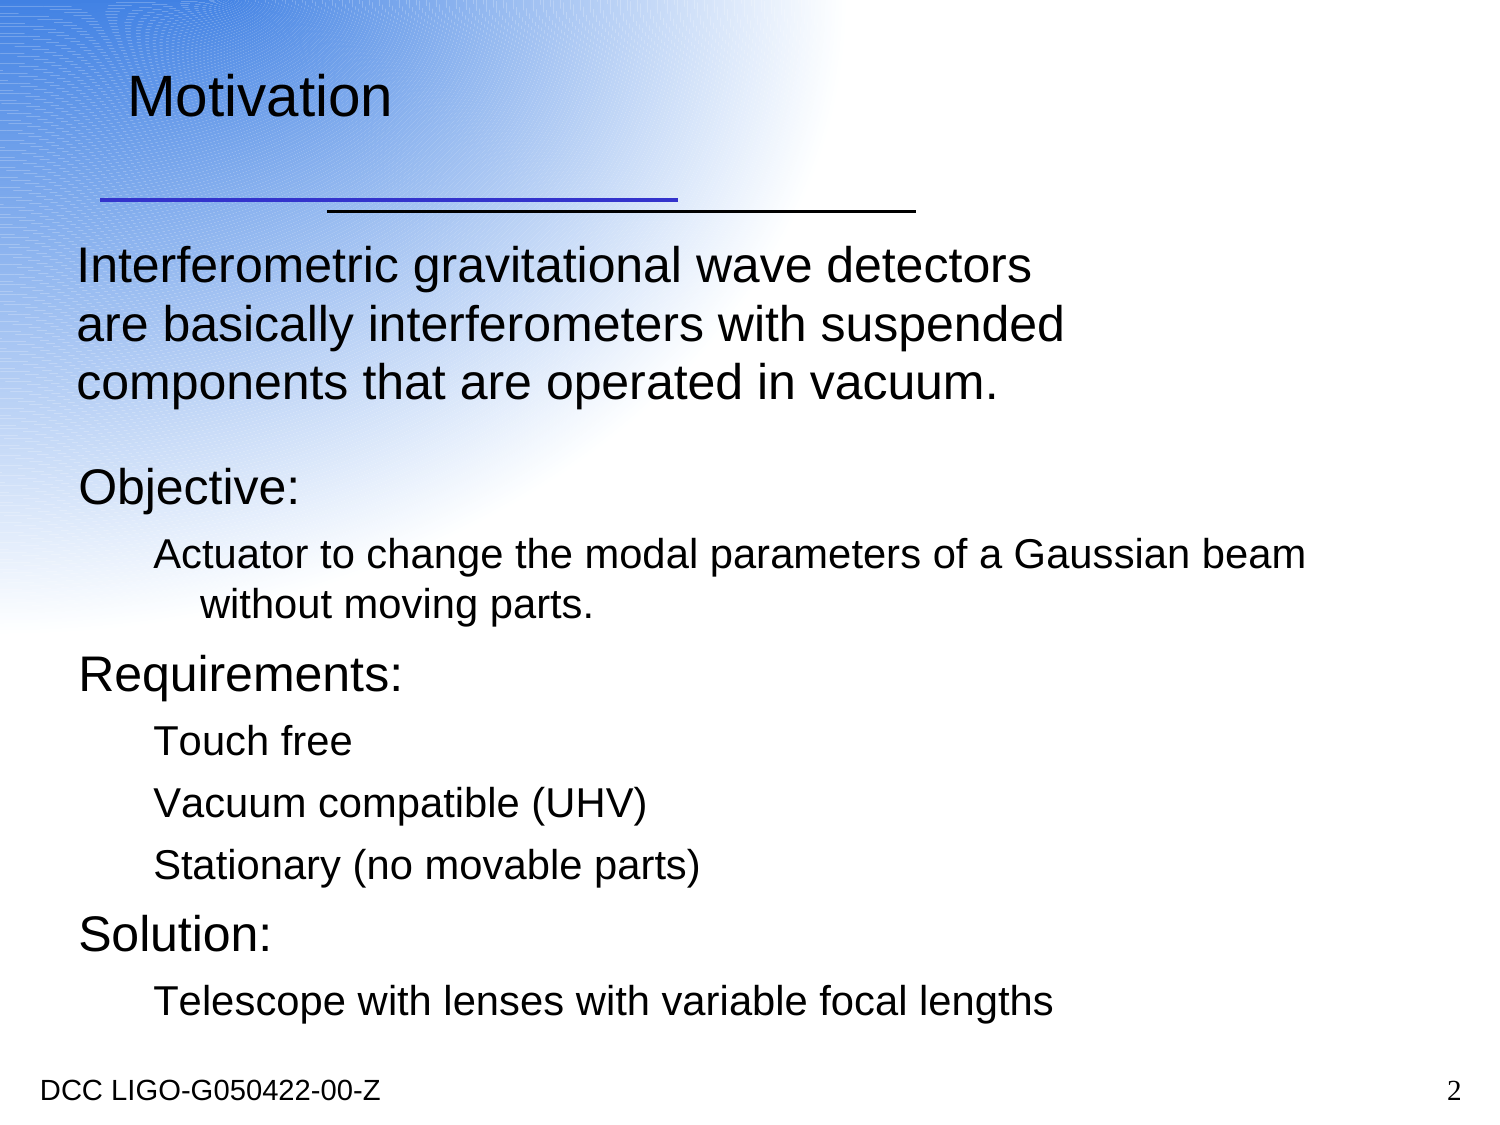

# Motivation
Interferometric gravitational wave detectors are basically interferometers with suspended components that are operated in vacuum.
Objective:
Actuator to change the modal parameters of a Gaussian beam without moving parts.
Requirements:
Touch free
Vacuum compatible (UHV)
Stationary (no movable parts)
Solution:
Telescope with lenses with variable focal lengths
DCC LIGO-G050422-00-Z
2